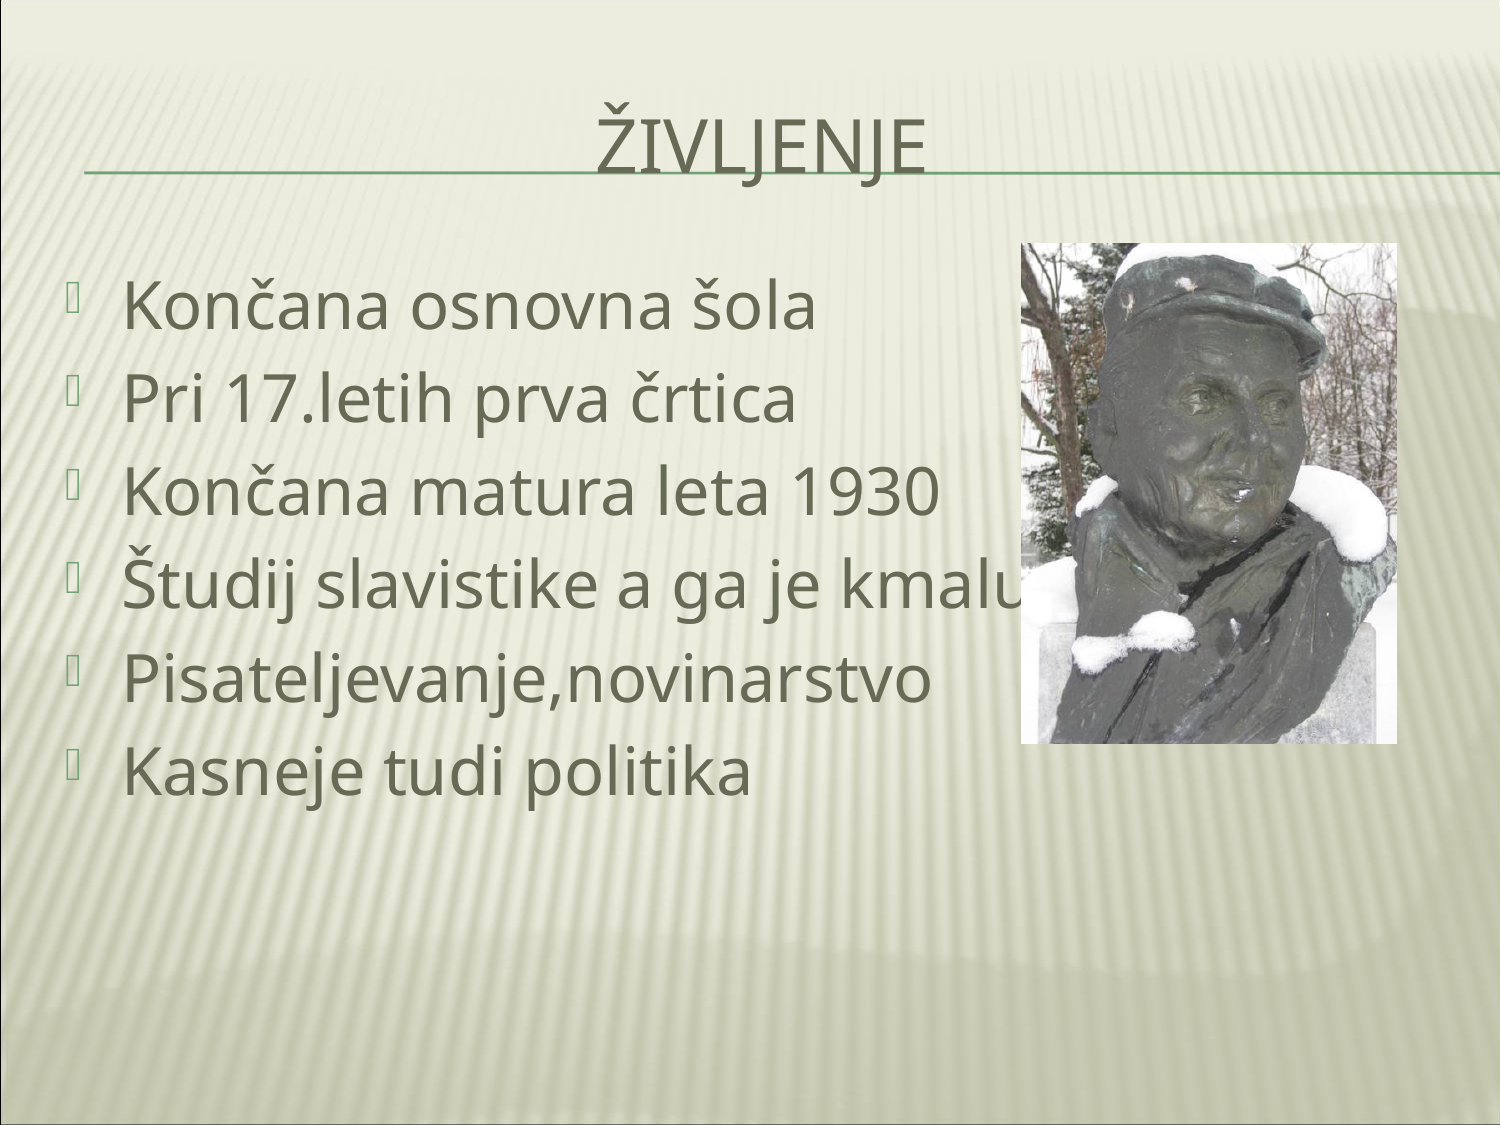

# Življenje
Končana osnovna šola
Pri 17.letih prva črtica
Končana matura leta 1930
Študij slavistike a ga je kmalu opustil
Pisateljevanje,novinarstvo
Kasneje tudi politika